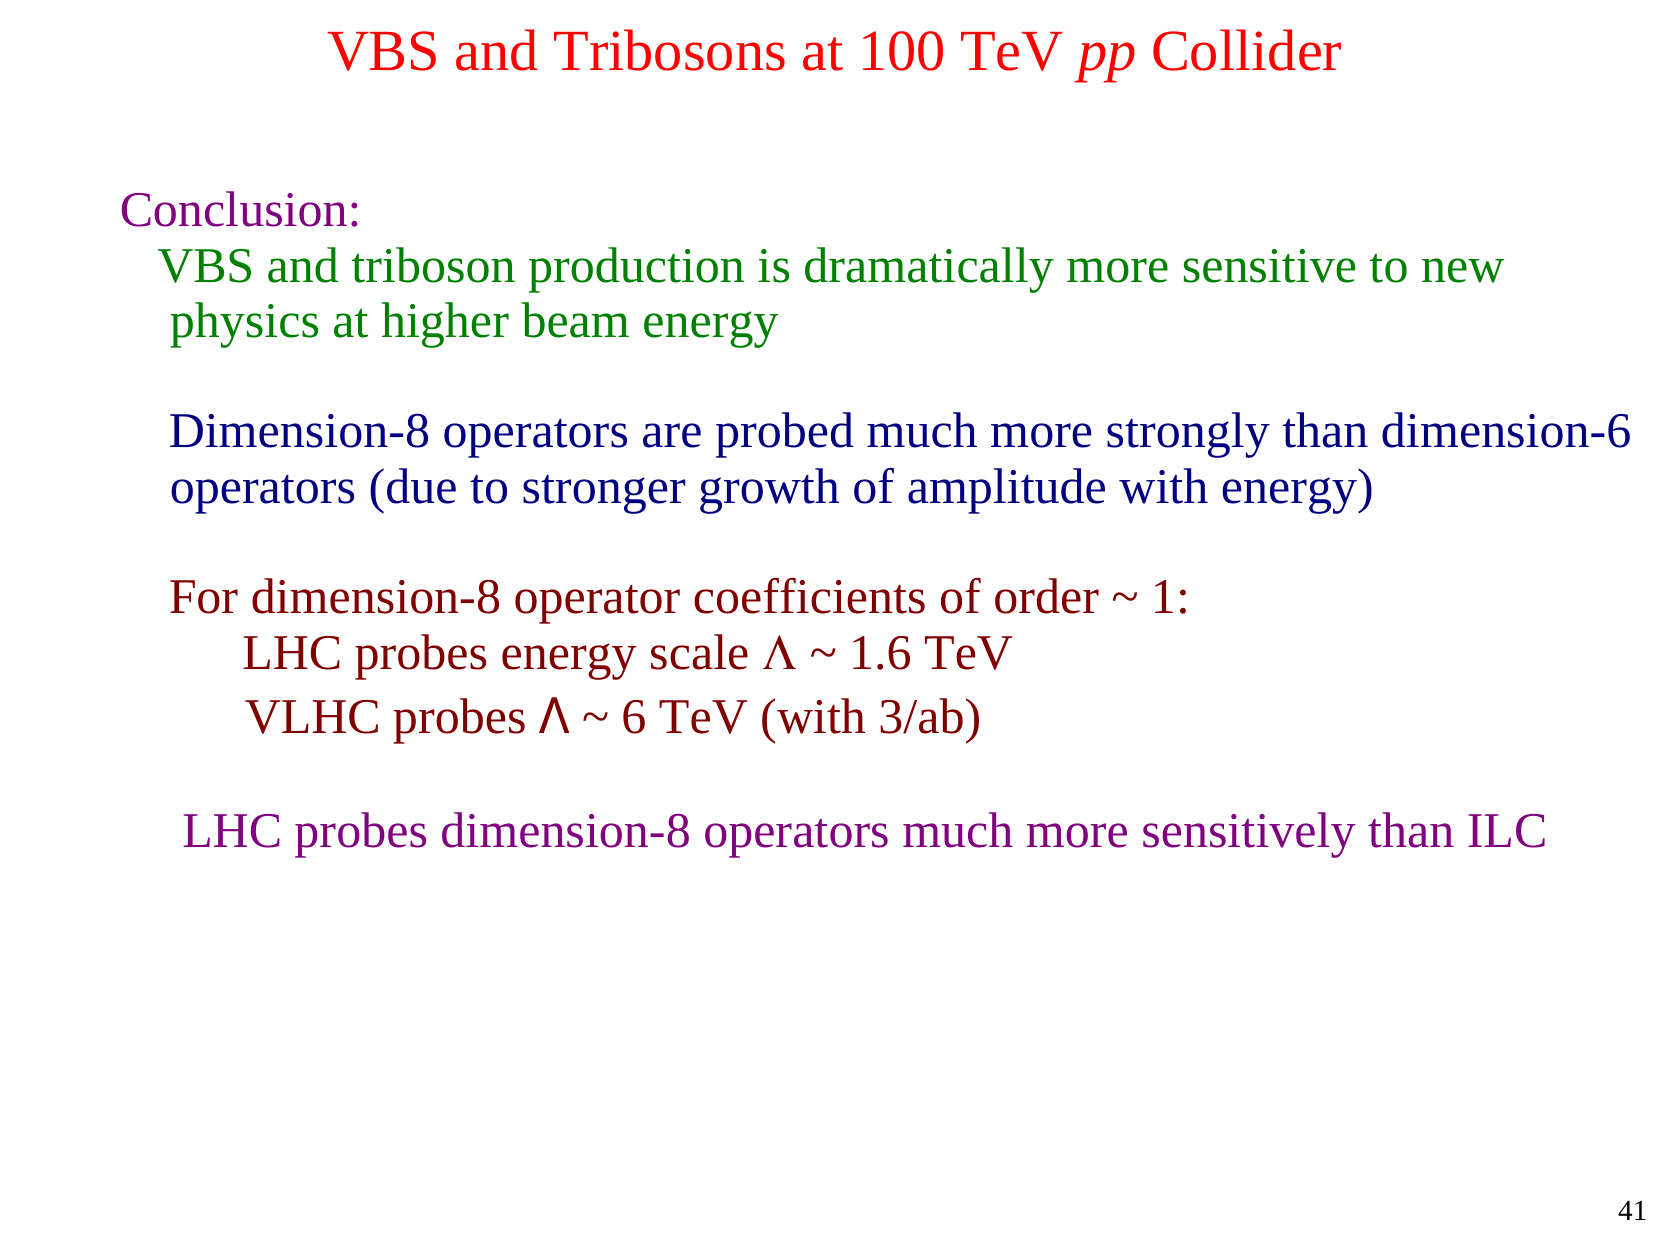

# VBS and Tribosons at 100 TeV pp Collider
 Conclusion:
 VBS and triboson production is dramatically more sensitive to new
 physics at higher beam energy
	Dimension-8 operators are probed much more strongly than dimension-6
 operators (due to stronger growth of amplitude with energy)
	For dimension-8 operator coefficients of order ~ 1:
		LHC probes energy scale Λ ~ 1.6 TeV
 VLHC probes Λ ~ 6 TeV (with 3/ab)
 LHC probes dimension-8 operators much more sensitively than ILC
41